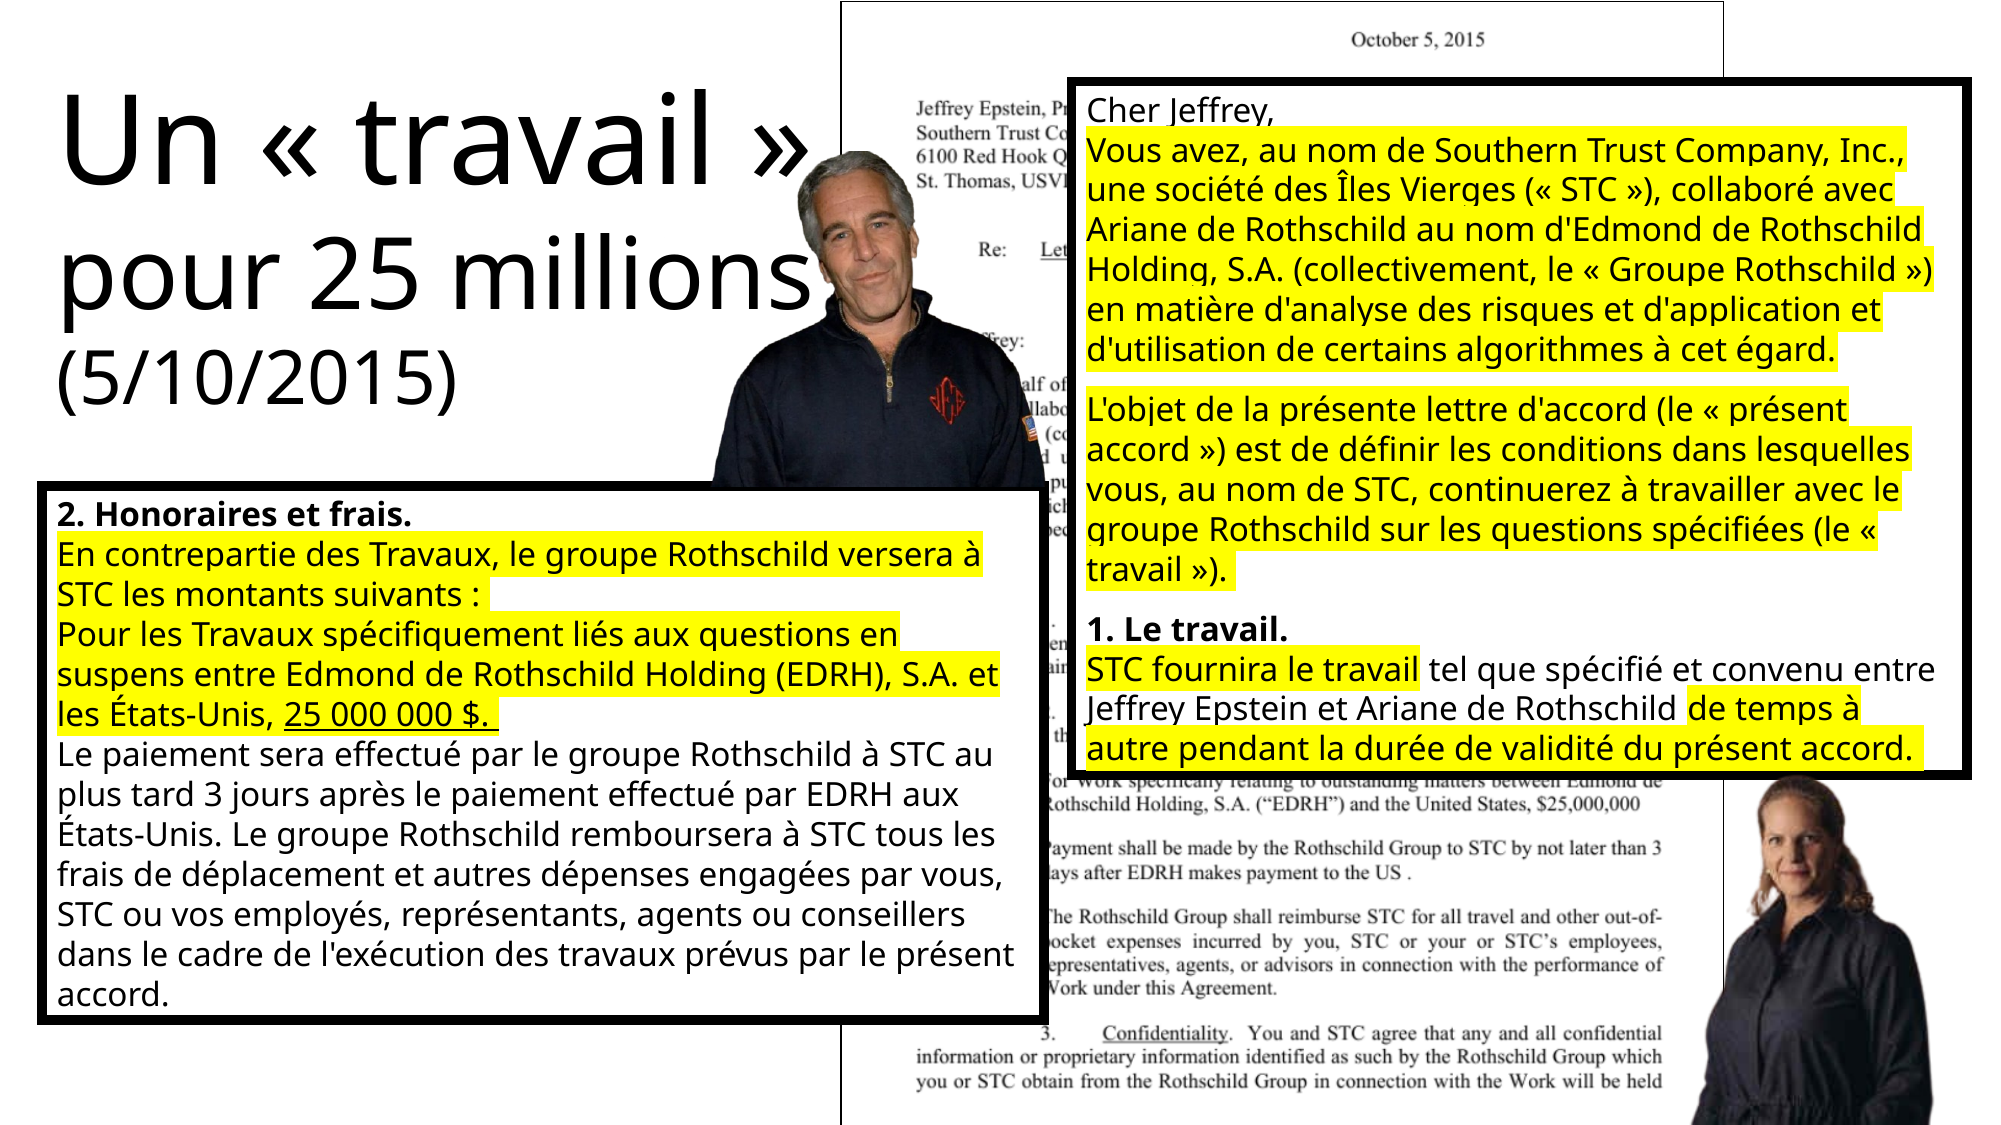

Un « travail »
pour 25 millions $
(5/10/2015)
Cher Jeffrey,
Vous avez, au nom de Southern Trust Company, Inc., une société des Îles Vierges (« STC »), collaboré avec Ariane de Rothschild au nom d'Edmond de Rothschild Holding, S.A. (collectivement, le « Groupe Rothschild ») en matière d'analyse des risques et d'application et d'utilisation de certains algorithmes à cet égard.
L'objet de la présente lettre d'accord (le « présent accord ») est de définir les conditions dans lesquelles vous, au nom de STC, continuerez à travailler avec le groupe Rothschild sur les questions spécifiées (le « travail »).
1. Le travail.
STC fournira le travail tel que spécifié et convenu entre Jeffrey Epstein et Ariane de Rothschild de temps à autre pendant la durée de validité du présent accord.
2. Honoraires et frais.
En contrepartie des Travaux, le groupe Rothschild versera à STC les montants suivants :
Pour les Travaux spécifiquement liés aux questions en suspens entre Edmond de Rothschild Holding (EDRH), S.A. et les États-Unis, 25 000 000 $.
Le paiement sera effectué par le groupe Rothschild à STC au plus tard 3 jours après le paiement effectué par EDRH aux États-Unis. Le groupe Rothschild remboursera à STC tous les frais de déplacement et autres dépenses engagées par vous, STC ou vos employés, représentants, agents ou conseillers dans le cadre de l'exécution des travaux prévus par le présent accord.